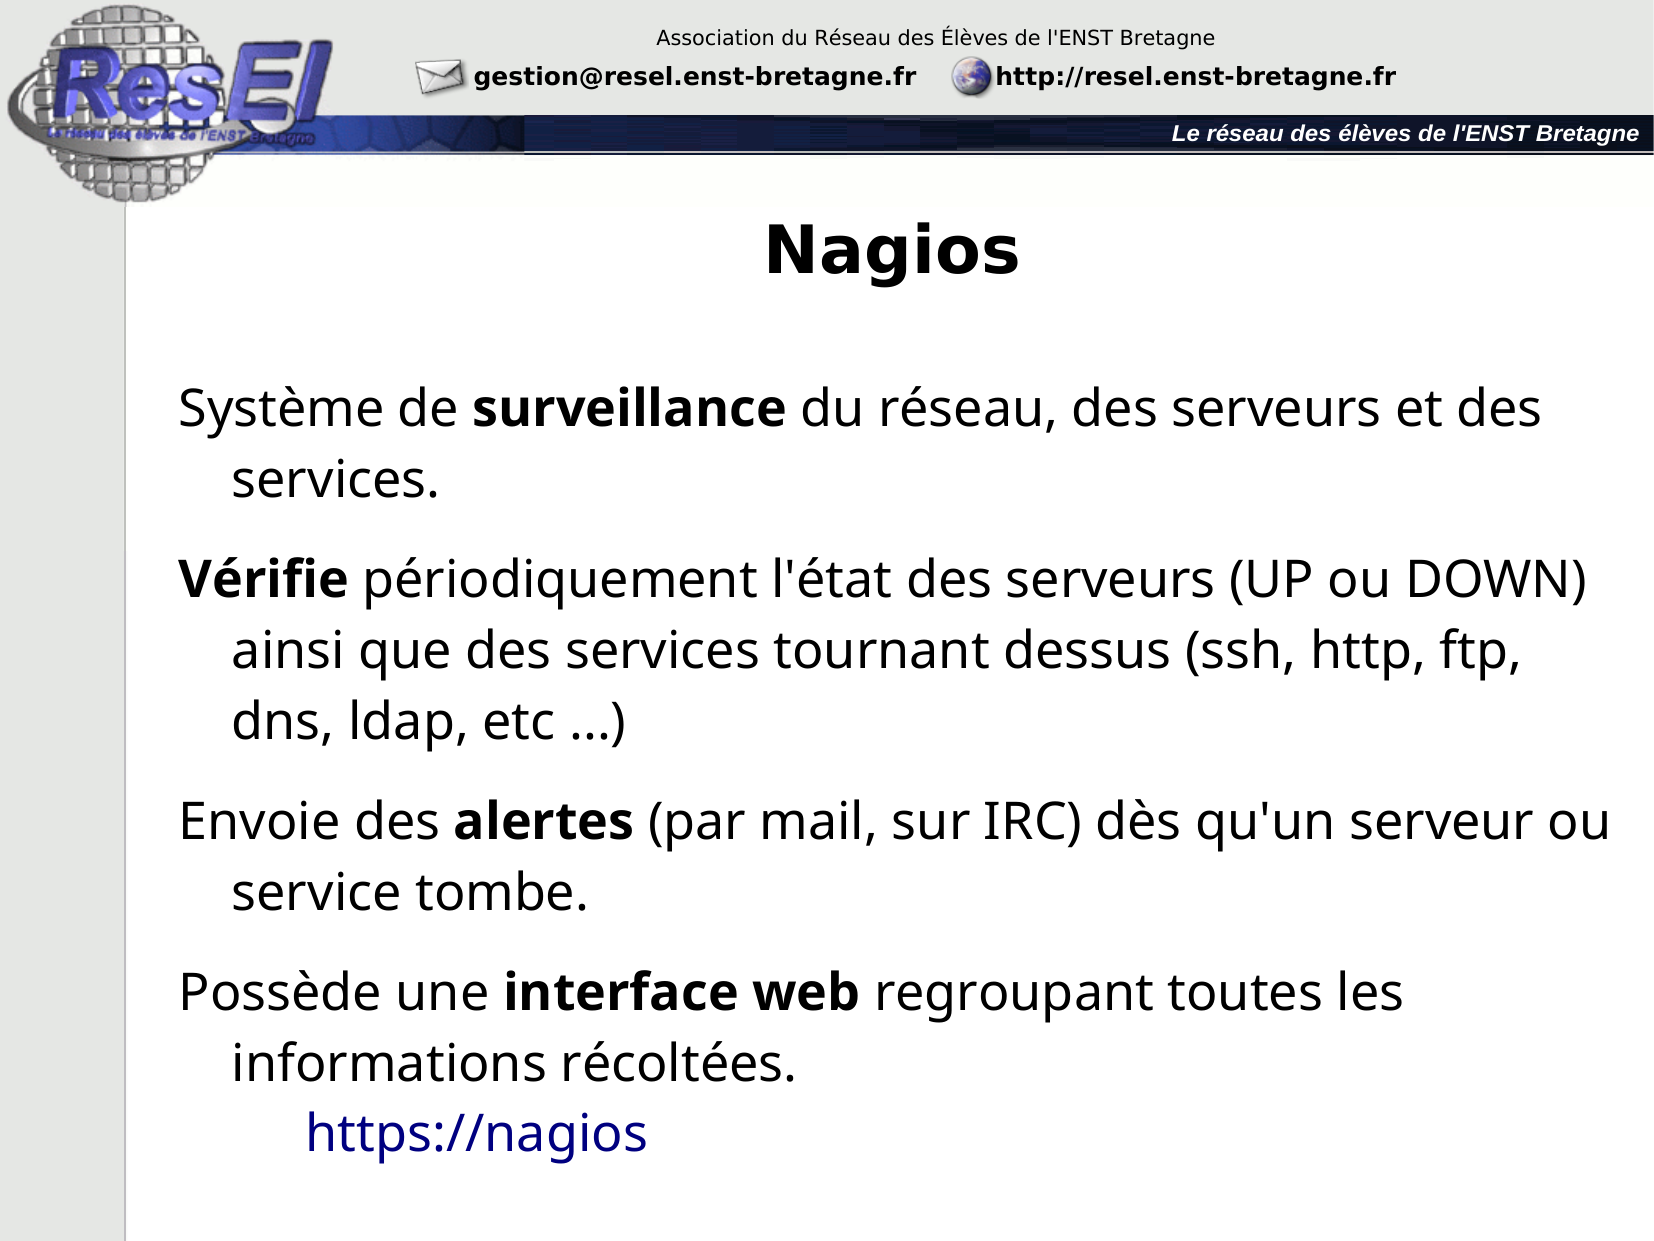

# Nagios
Système de surveillance du réseau, des serveurs et des services.
Vérifie périodiquement l'état des serveurs (UP ou DOWN) ainsi que des services tournant dessus (ssh, http, ftp, dns, ldap, etc ...)
Envoie des alertes (par mail, sur IRC) dès qu'un serveur ou service tombe.
Possède une interface web regroupant toutes les informations récoltées.
	https://nagios